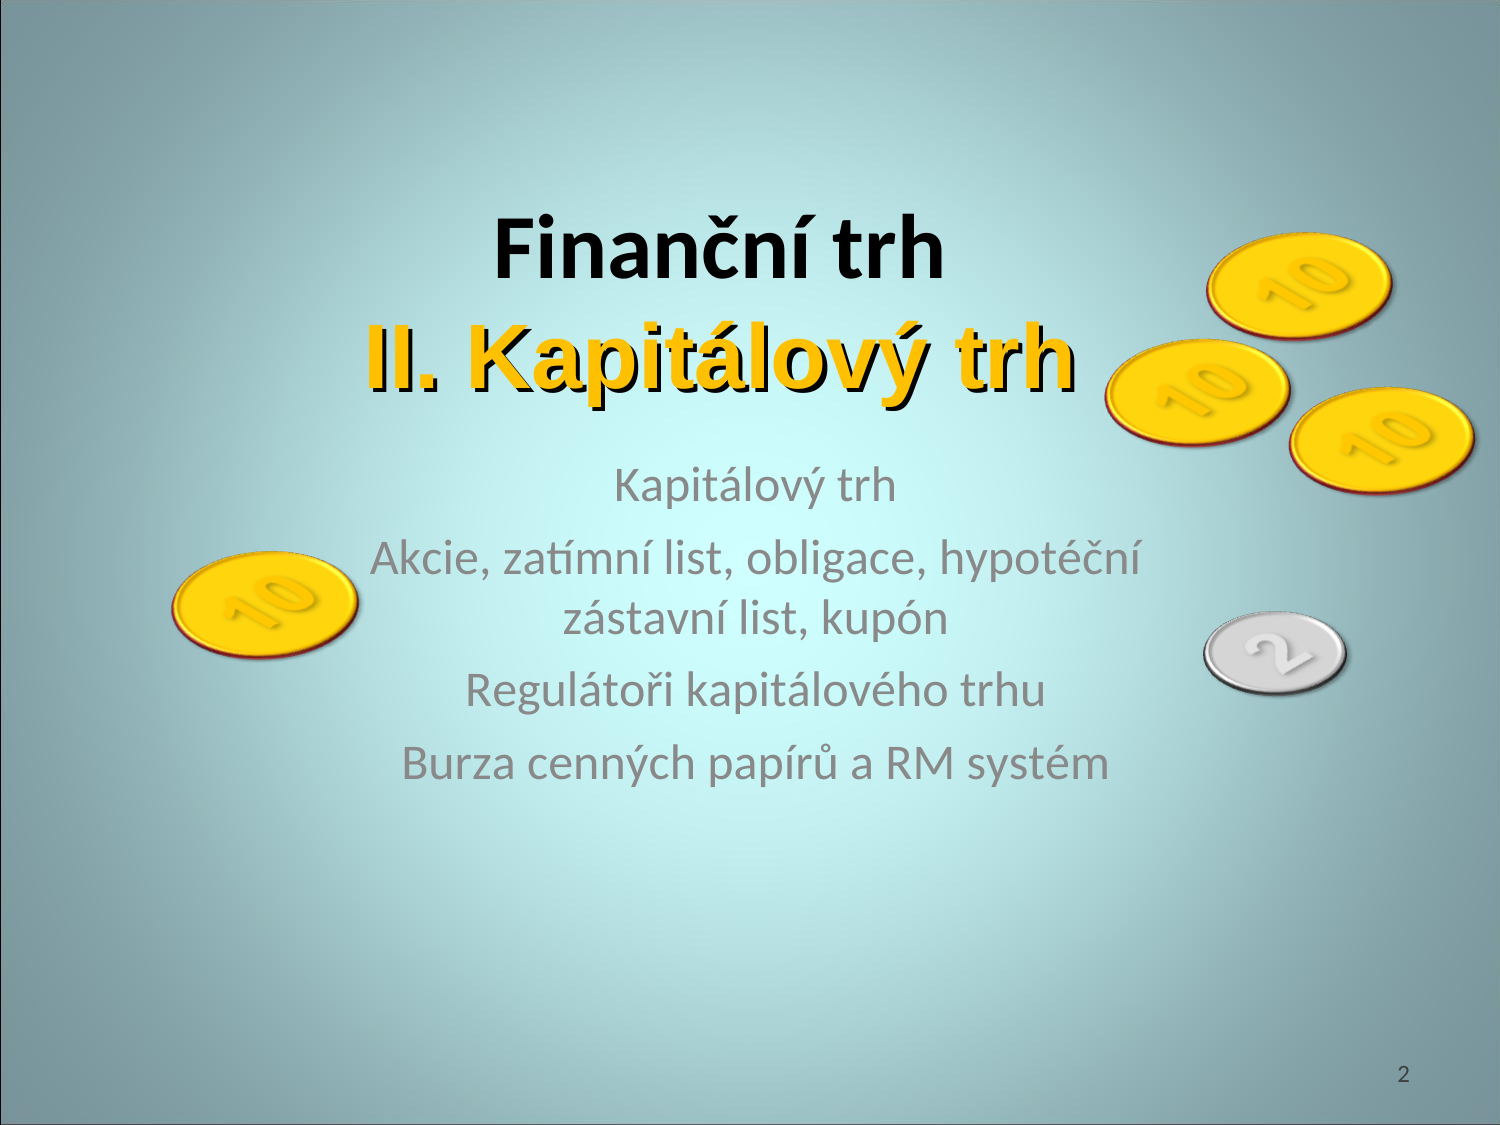

# Finanční trh II. Kapitálový trh
Kapitálový trh
Akcie, zatímní list, obligace, hypotéční zástavní list, kupón
Regulátoři kapitálového trhu
Burza cenných papírů a RM systém